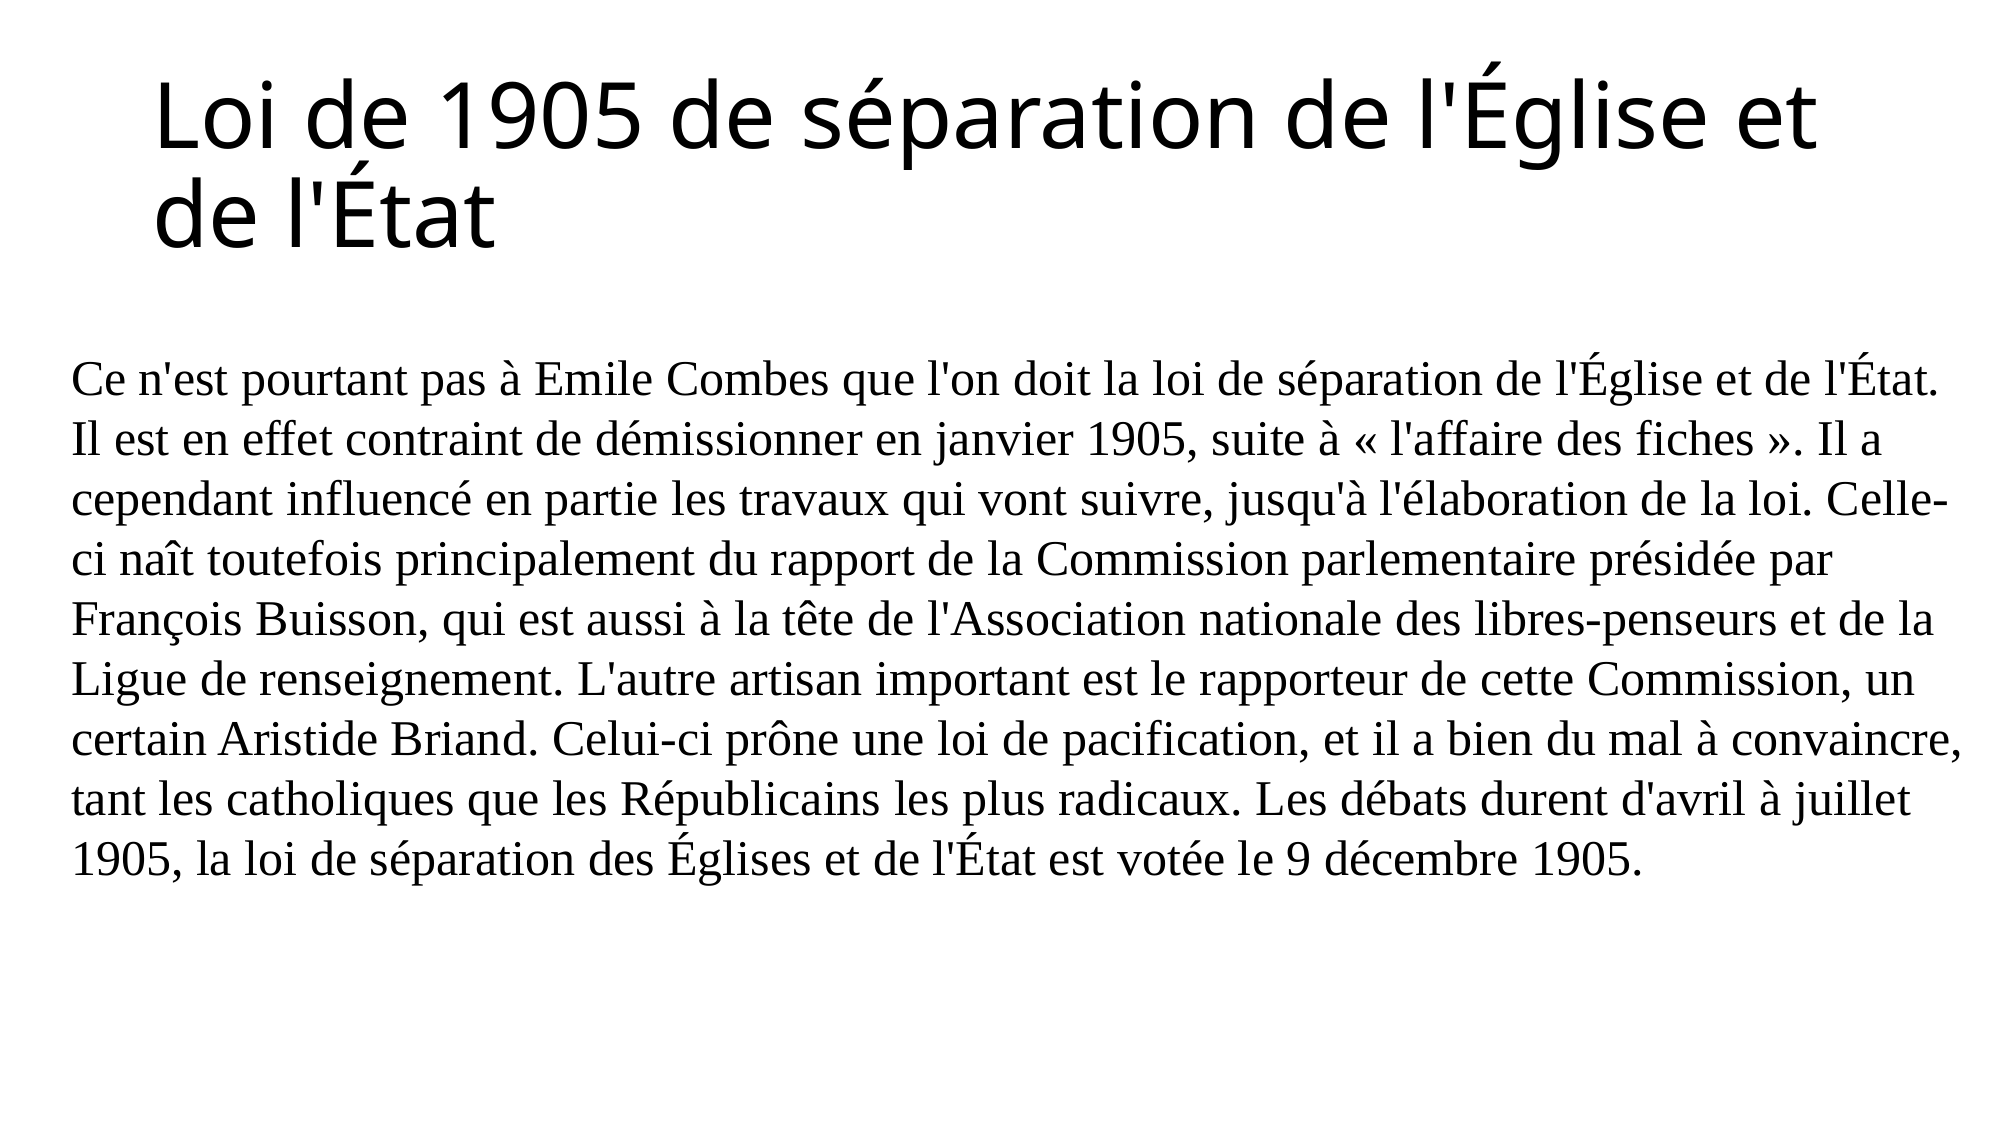

# Loi de 1905 de séparation de l'Église et de l'État
Ce n'est pourtant pas à Emile Combes que l'on doit la loi de séparation de l'Église et de l'État. Il est en effet contraint de démissionner en janvier 1905, suite à « l'affaire des fiches ». Il a cependant influencé en partie les travaux qui vont suivre, jusqu'à l'élaboration de la loi. Celle-ci naît toutefois principalement du rapport de la Commission parlementaire présidée par François Buisson, qui est aussi à la tête de l'Association nationale des libres-penseurs et de la Ligue de renseignement. L'autre artisan important est le rapporteur de cette Commission, un certain Aristide Briand. Celui-ci prône une loi de pacification, et il a bien du mal à convaincre, tant les catholiques que les Républicains les plus radicaux. Les débats durent d'avril à juillet 1905, la loi de séparation des Églises et de l'État est votée le 9 décembre 1905.